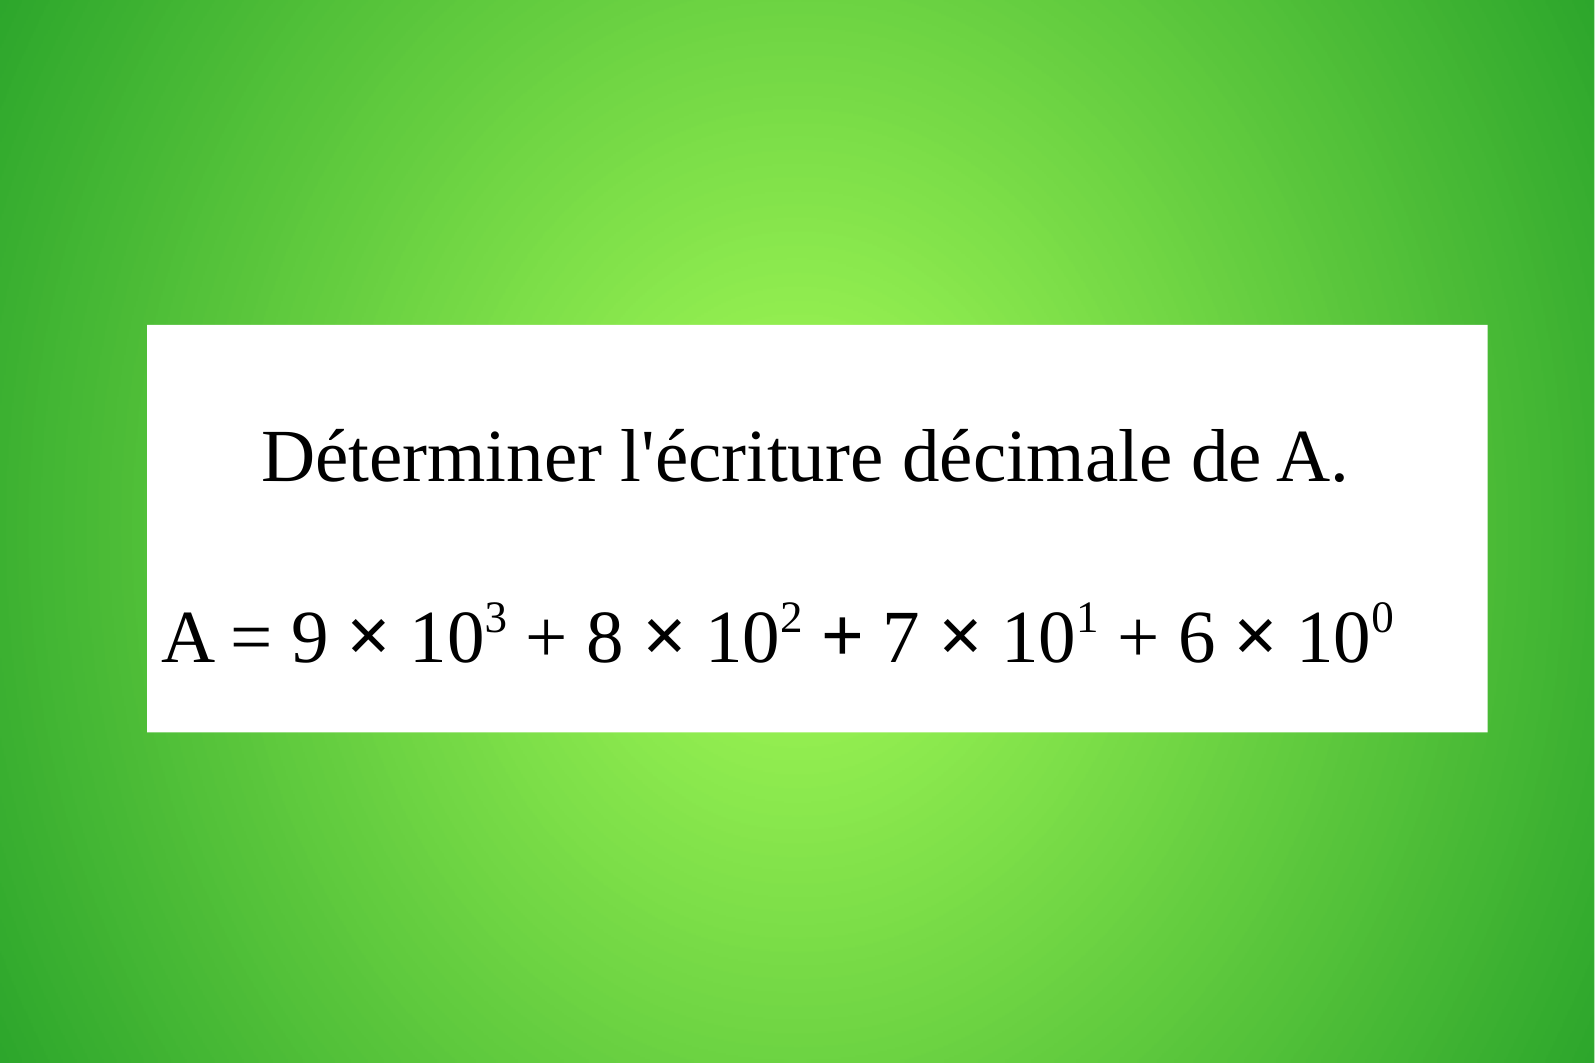

Déterminer l'écriture décimale de A.
A = 9 × 103 + 8 × 102 + 7 × 101 + 6 × 100